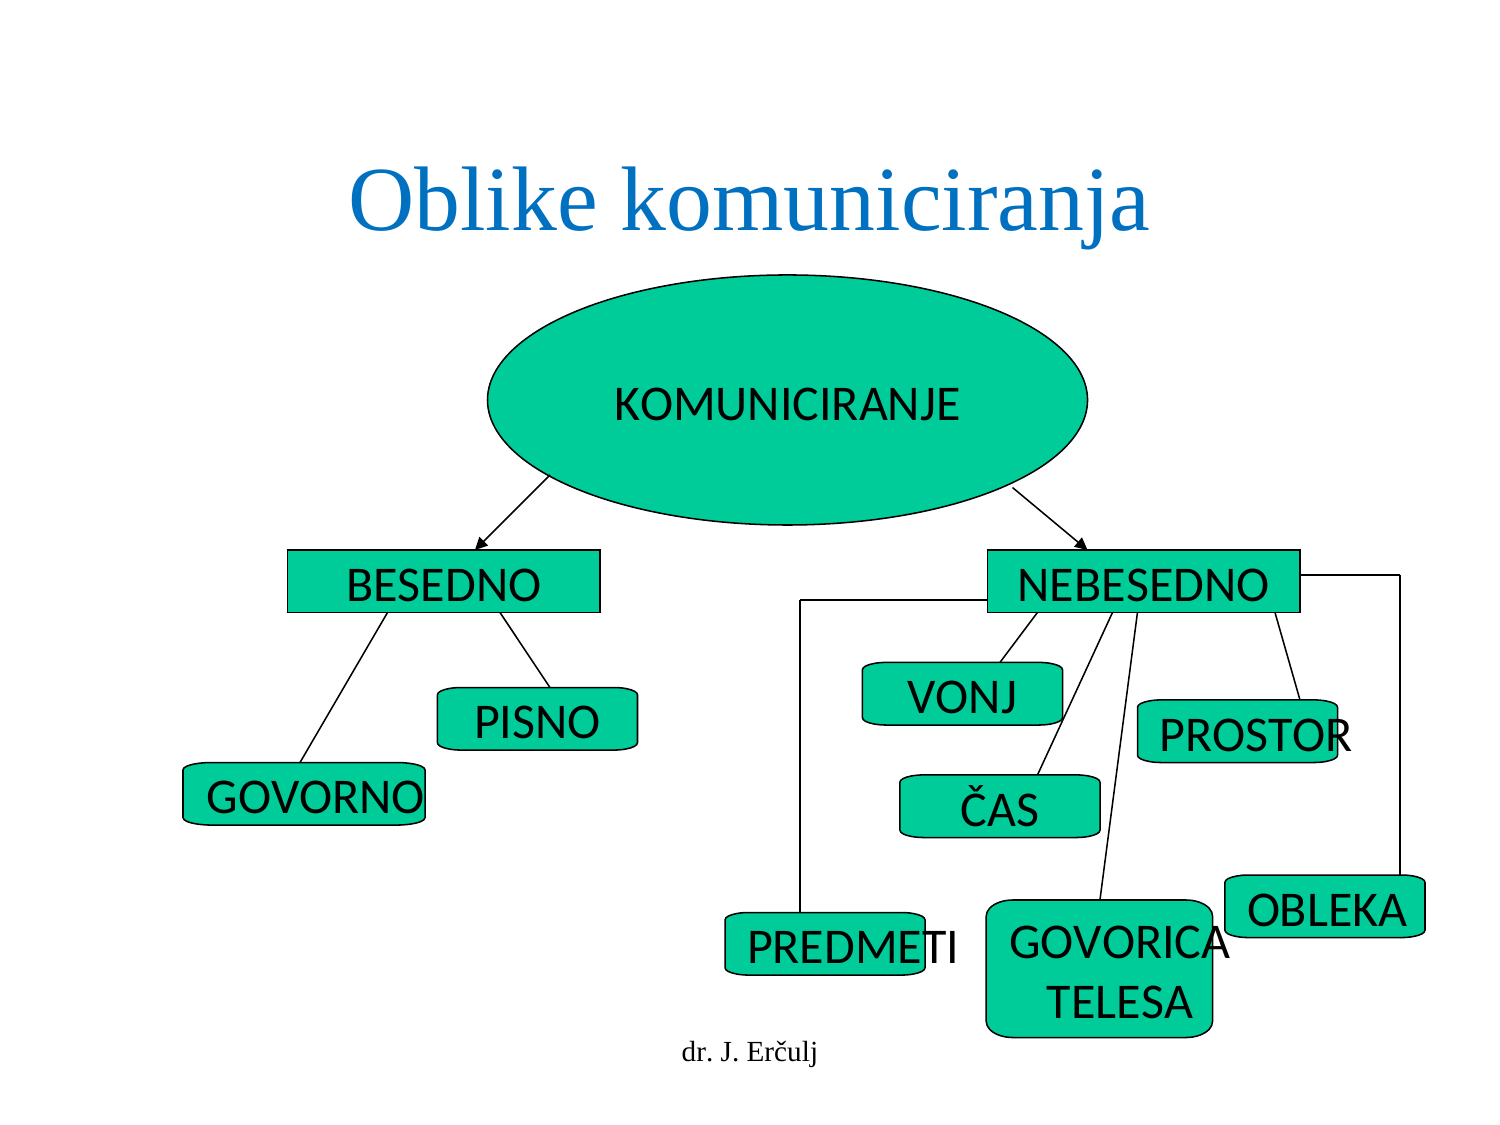

# Oblike komuniciranja
KOMUNICIRANJE
BESEDNO
NEBESEDNO
VONJ
PISNO
PROSTOR
GOVORNO
ČAS
OBLEKA
GOVORICA
TELESA
PREDMETI
dr. J. Erčulj